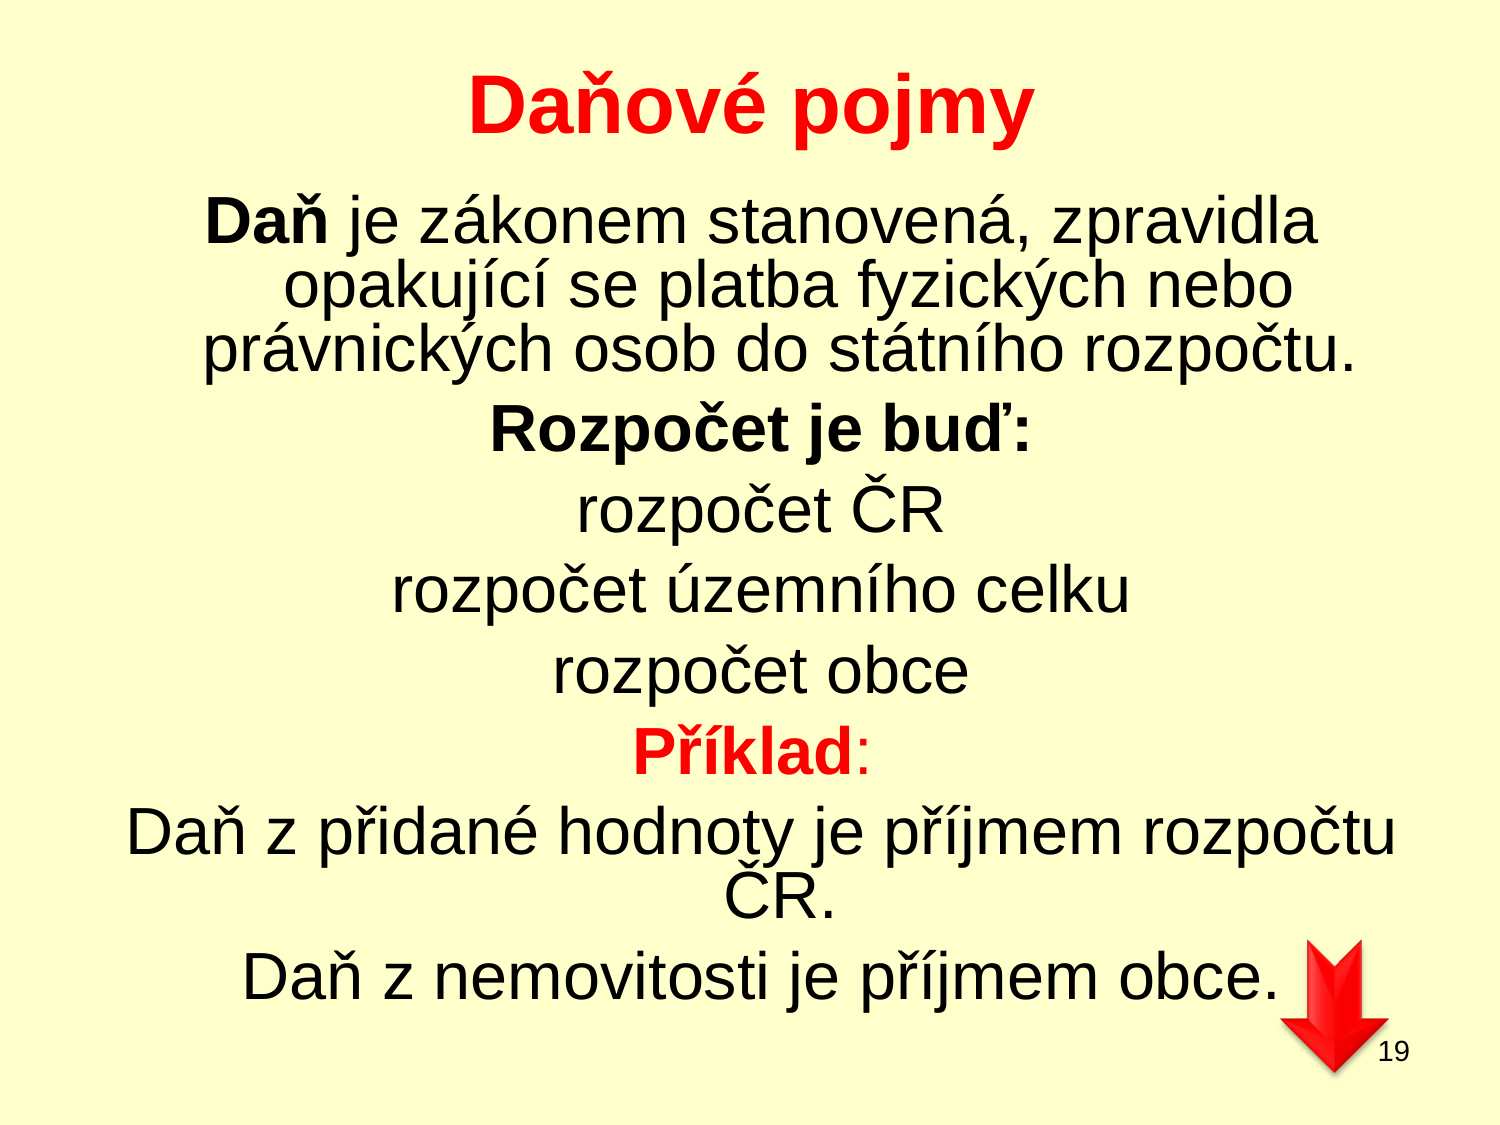

# Daňové pojmy
Daň je zákonem stanovená, zpravidla opakující se platba fyzických nebo právnických osob do státního rozpočtu.
Rozpočet je buď:
rozpočet ČR
rozpočet územního celku
rozpočet obce
Příklad:
Daň z přidané hodnoty je příjmem rozpočtu ČR.
Daň z nemovitosti je příjmem obce.